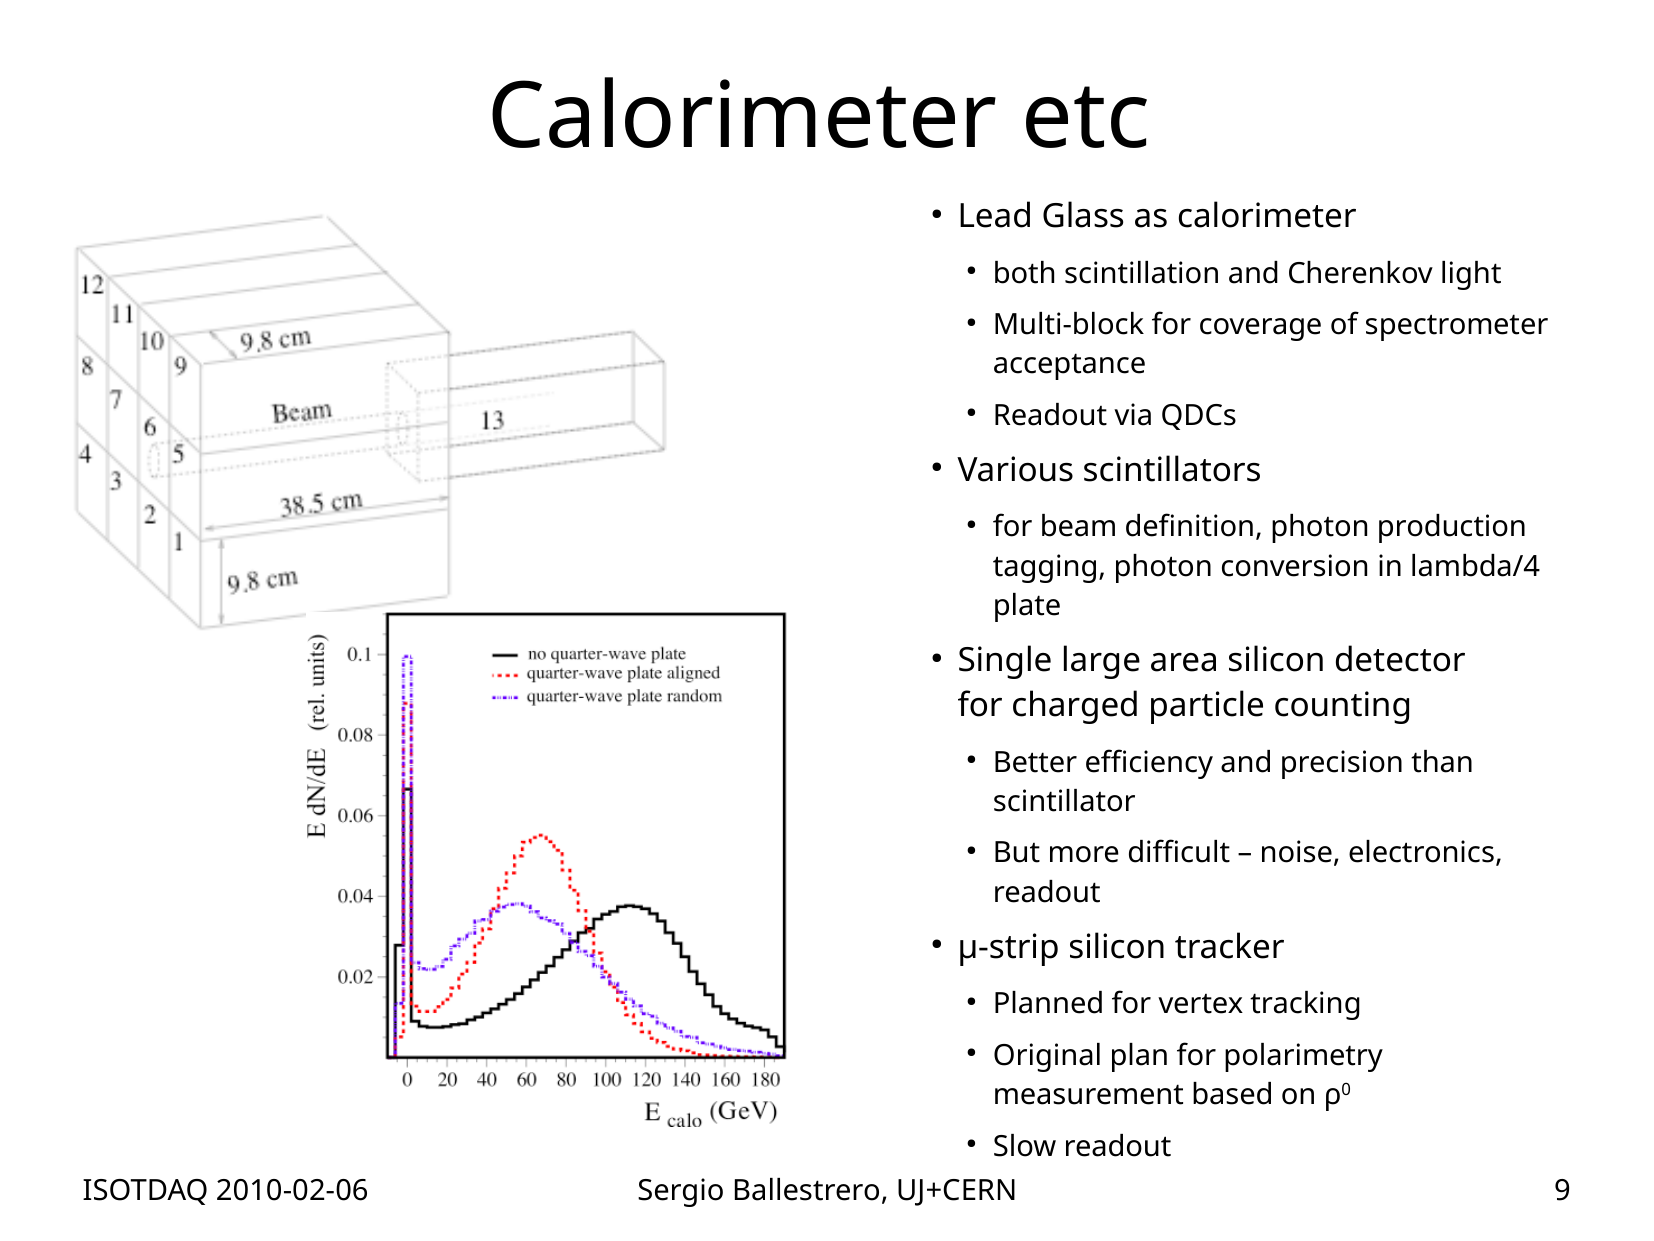

# Calorimeter etc
Lead Glass as calorimeter
both scintillation and Cherenkov light
Multi-block for coverage of spectrometer acceptance
Readout via QDCs
Various scintillators
for beam definition, photon production tagging, photon conversion in lambda/4 plate
Single large area silicon detector
for charged particle counting
Better efficiency and precision than scintillator
But more difficult – noise, electronics, readout
µ-strip silicon tracker
Planned for vertex tracking
Original plan for polarimetry measurement based on ρ0
Slow readout
ISOTDAQ - Ankara 2010-02-05
9